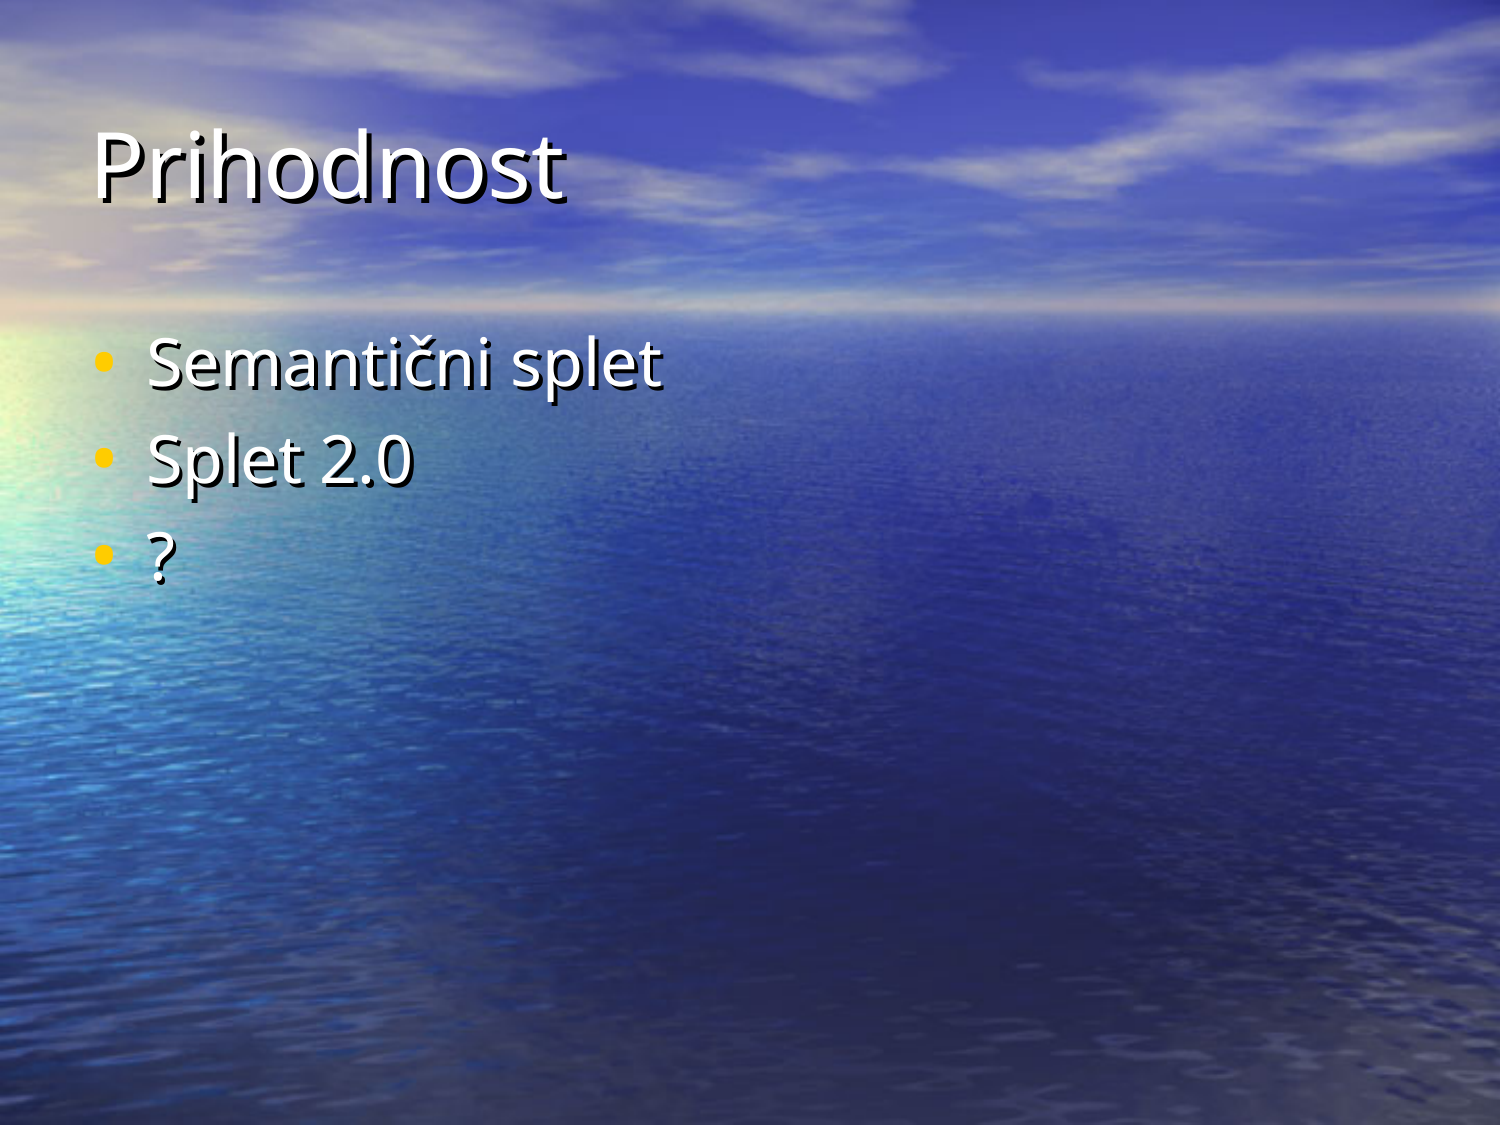

# Prihodnost
Semantični splet
Splet 2.0
?